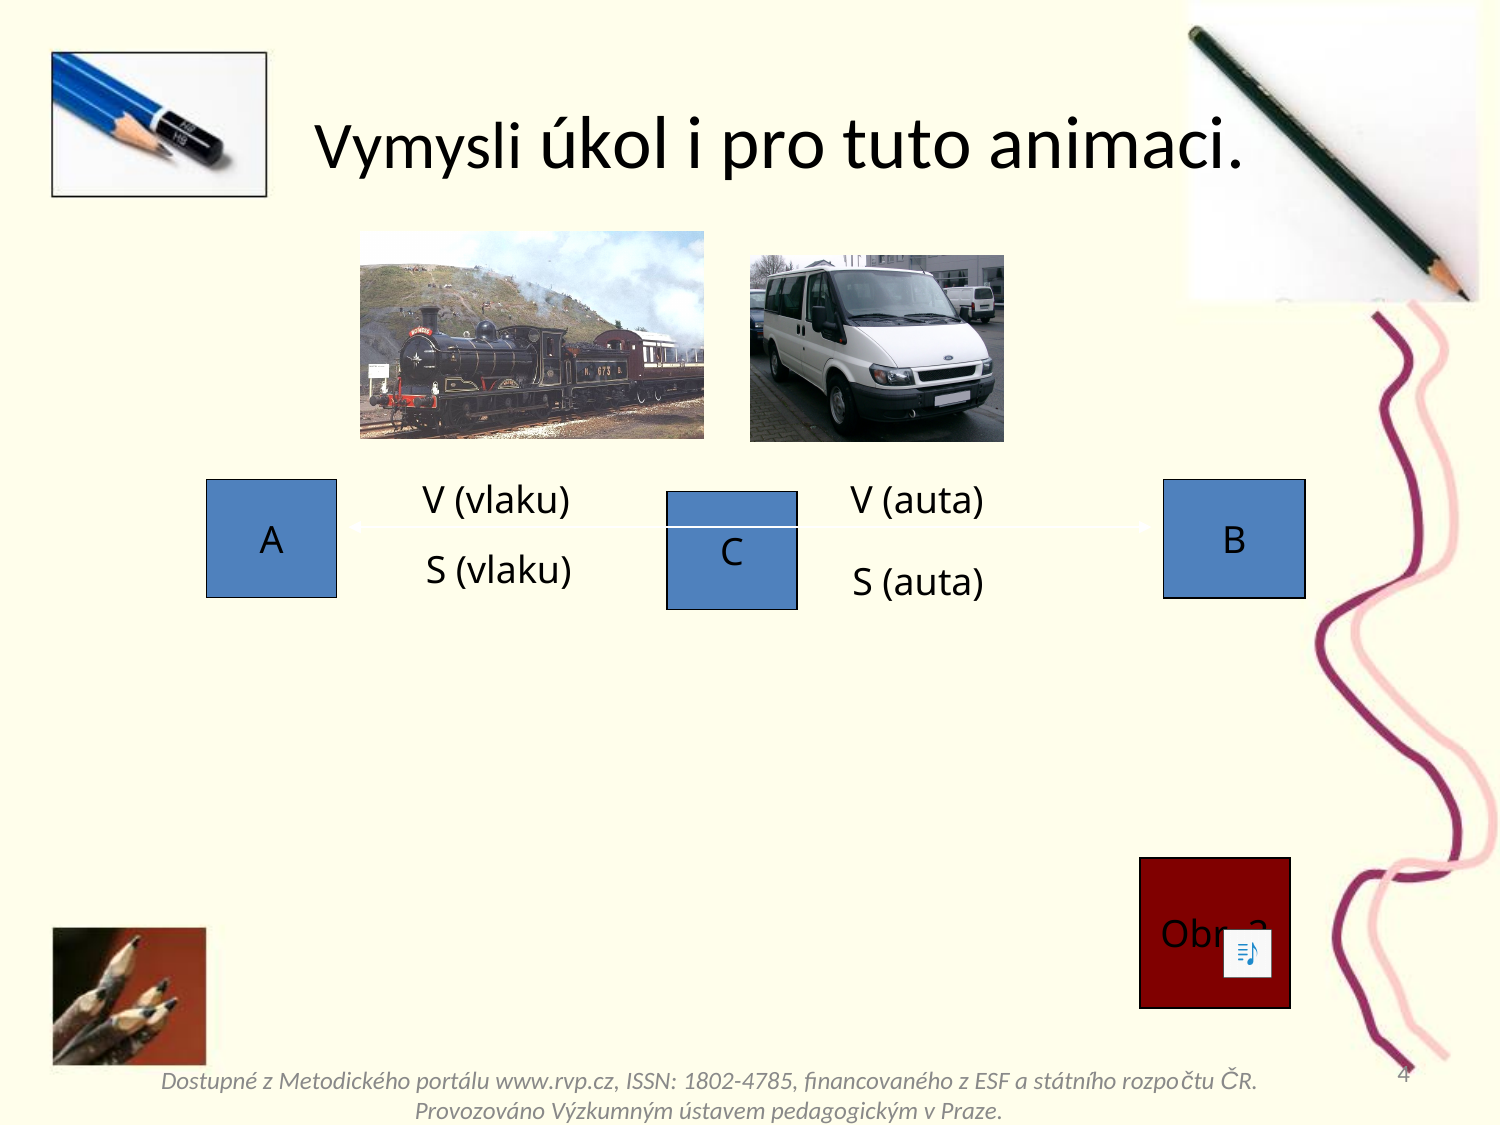

# Vymysli úkol i pro tuto animaci.
V (vlaku)
V (auta)
A
B
C
S (vlaku)
S (auta)
Obr. 2
4
Dostupné z Metodického portálu www.rvp.cz, ISSN: 1802-4785, financovaného z ESF a státního rozpočtu ČR. Provozováno Výzkumným ústavem pedagogickým v Praze.